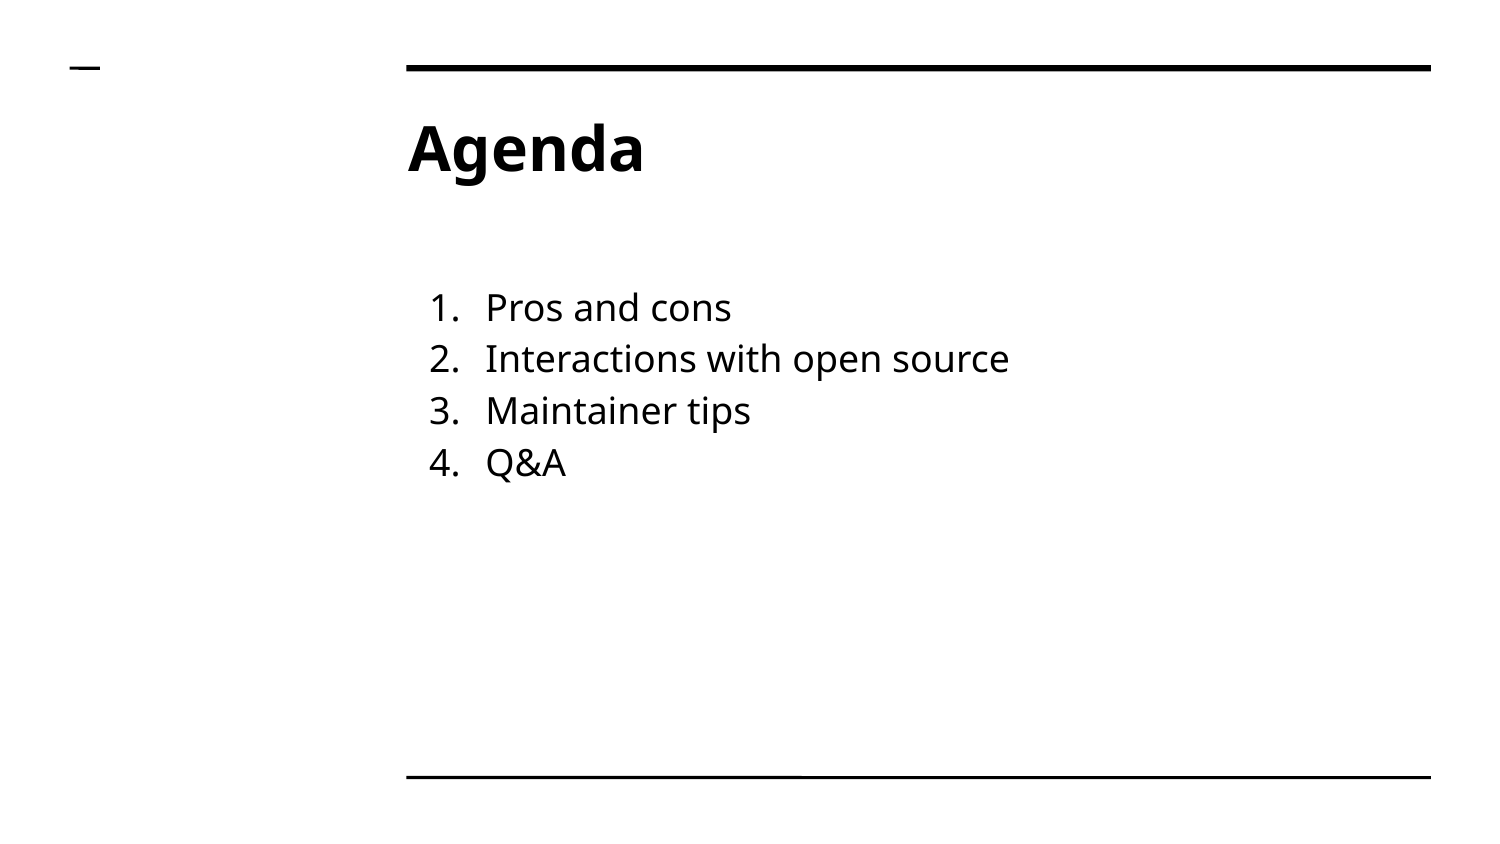

# Agenda
Pros and cons
Interactions with open source
Maintainer tips
Q&A